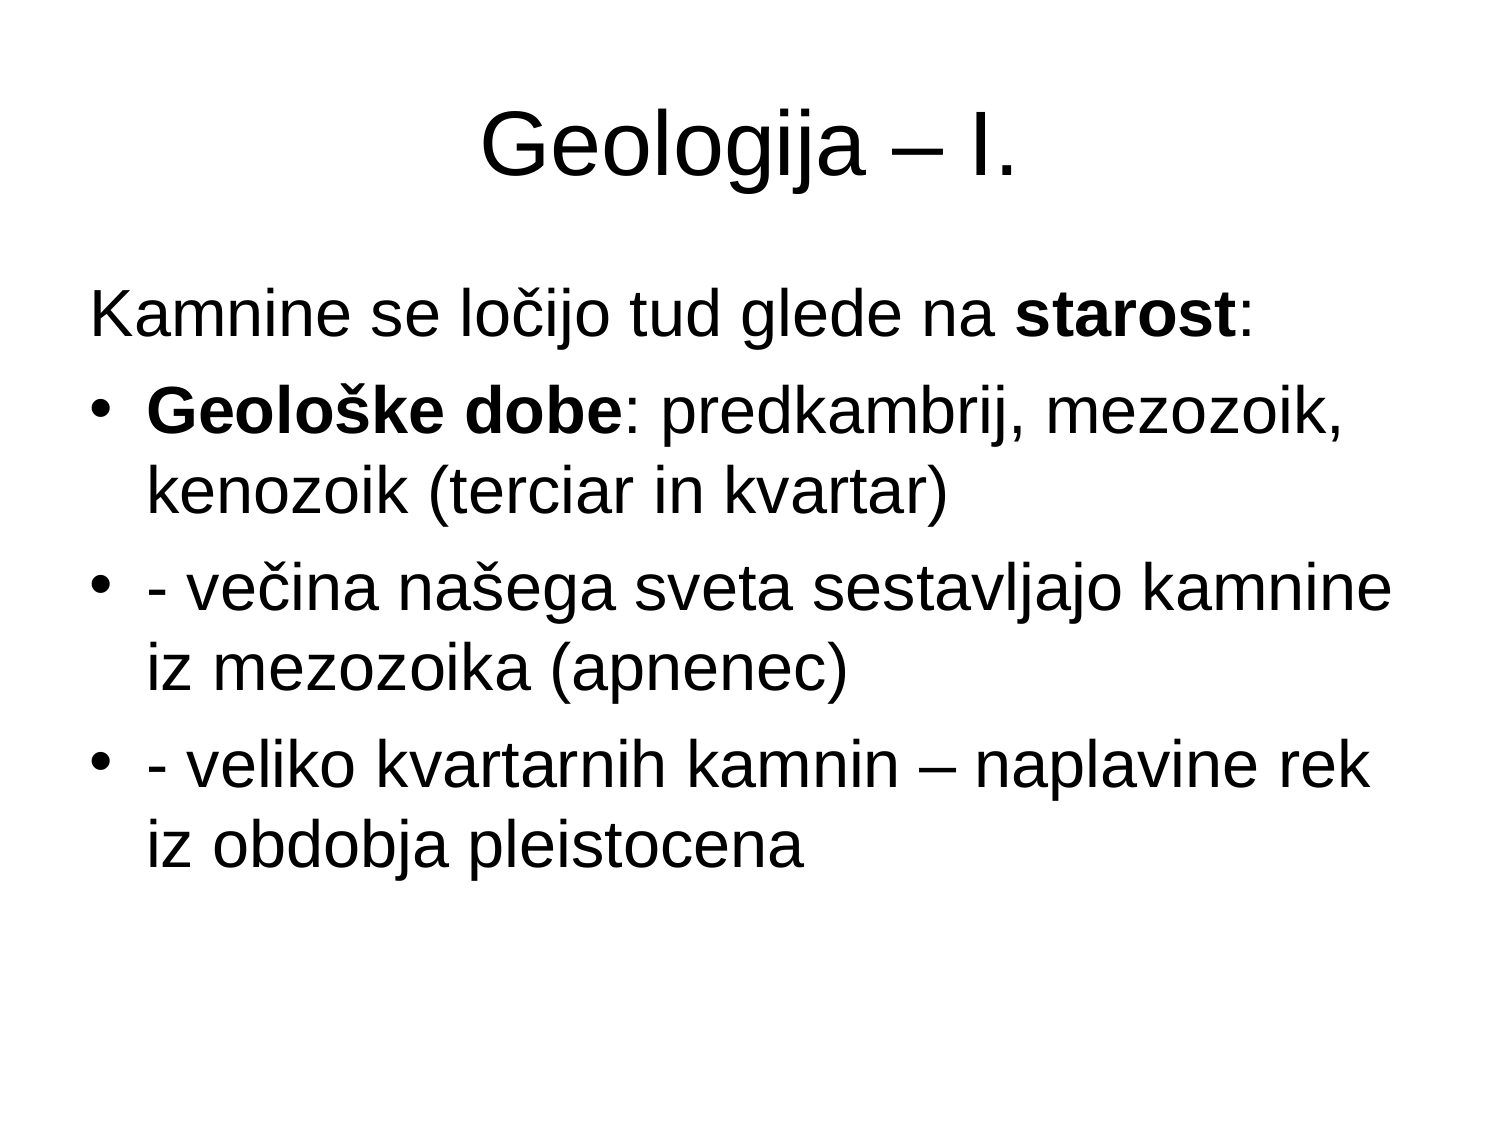

# Geologija – I.
Kamnine se ločijo tud glede na starost:
Geološke dobe: predkambrij, mezozoik, kenozoik (terciar in kvartar)
- večina našega sveta sestavljajo kamnine iz mezozoika (apnenec)
- veliko kvartarnih kamnin – naplavine rek iz obdobja pleistocena